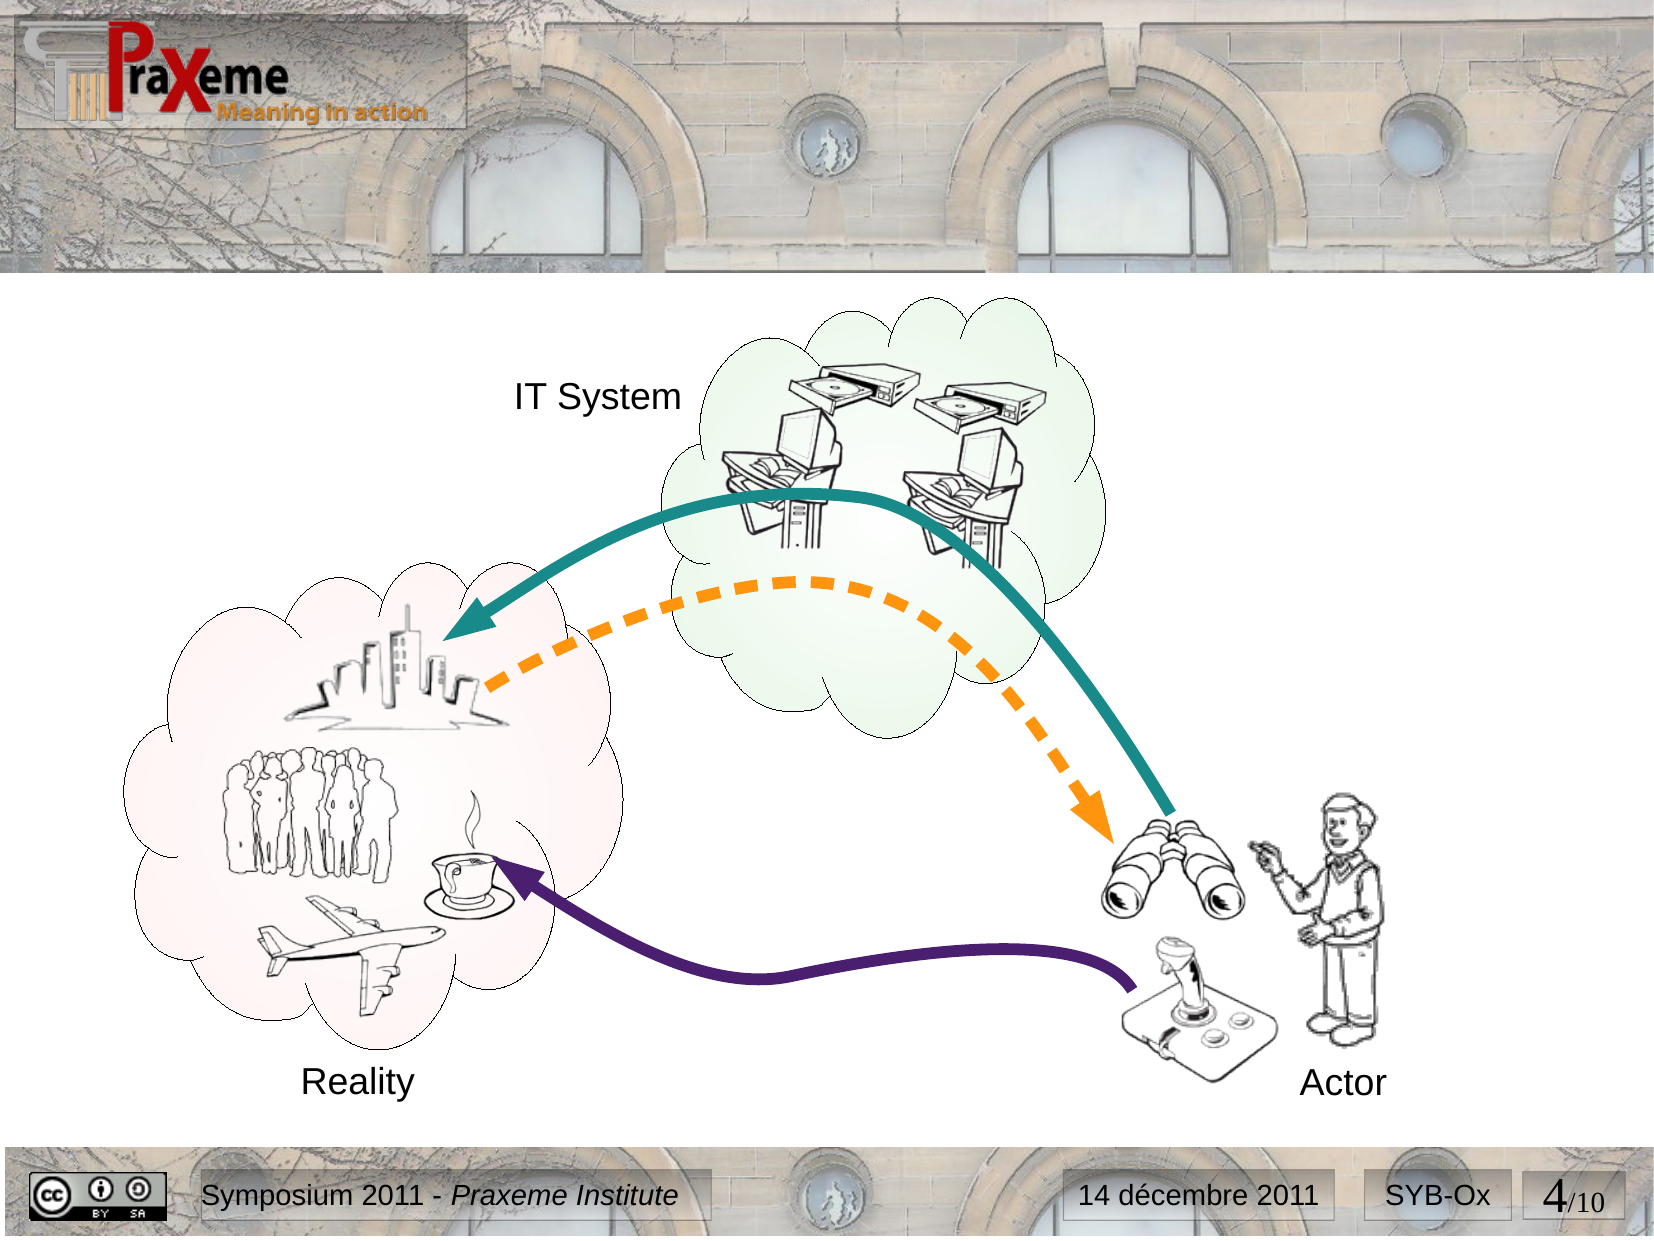

IT System
Reality
Actor
Praxeme - ICSSEA
4